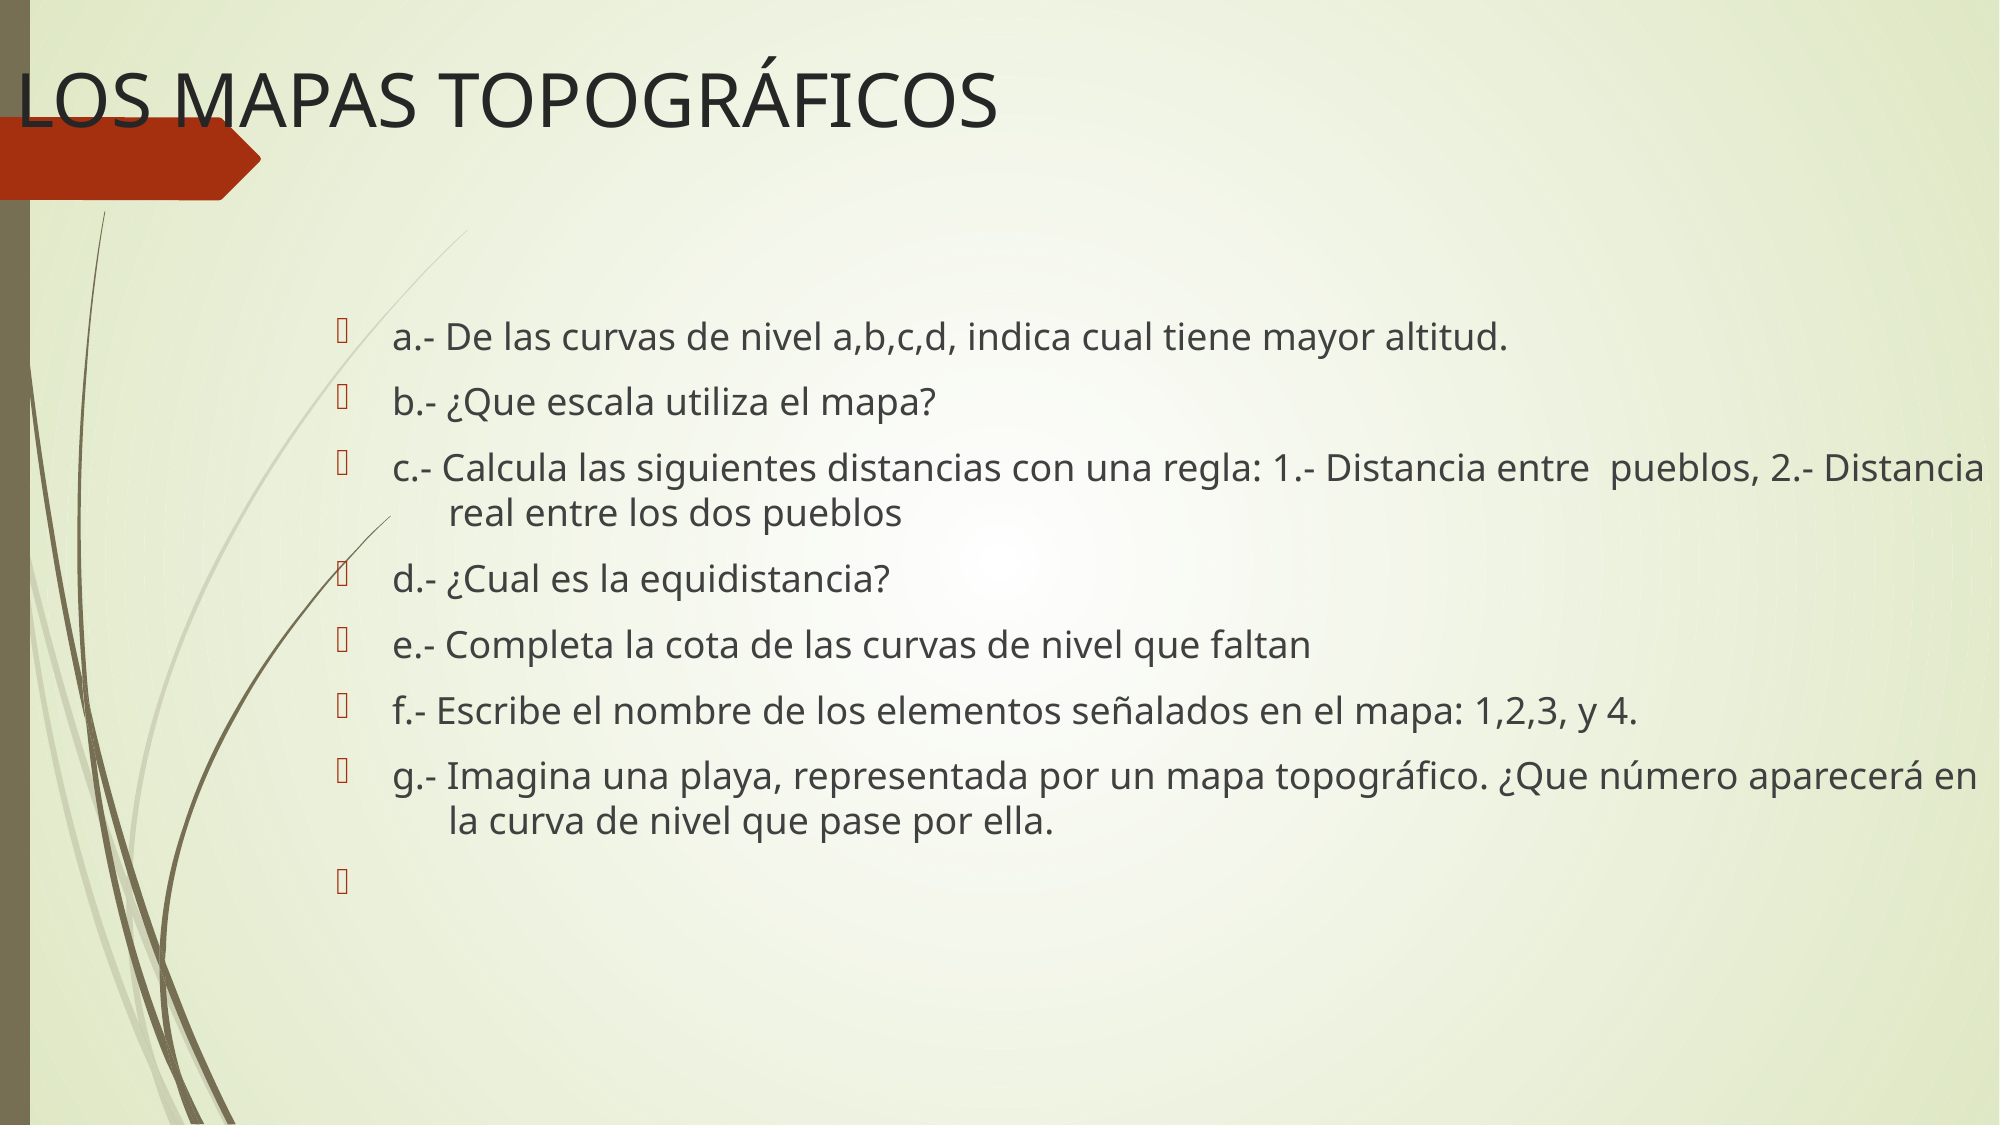

# LOS MAPAS TOPOGRÁFICOS
a.- De las curvas de nivel a,b,c,d, indica cual tiene mayor altitud.
b.- ¿Que escala utiliza el mapa?
c.- Calcula las siguientes distancias con una regla: 1.- Distancia entre pueblos, 2.- Distancia real entre los dos pueblos
d.- ¿Cual es la equidistancia?
e.- Completa la cota de las curvas de nivel que faltan
f.- Escribe el nombre de los elementos señalados en el mapa: 1,2,3, y 4.
g.- Imagina una playa, representada por un mapa topográfico. ¿Que número aparecerá en la curva de nivel que pase por ella.